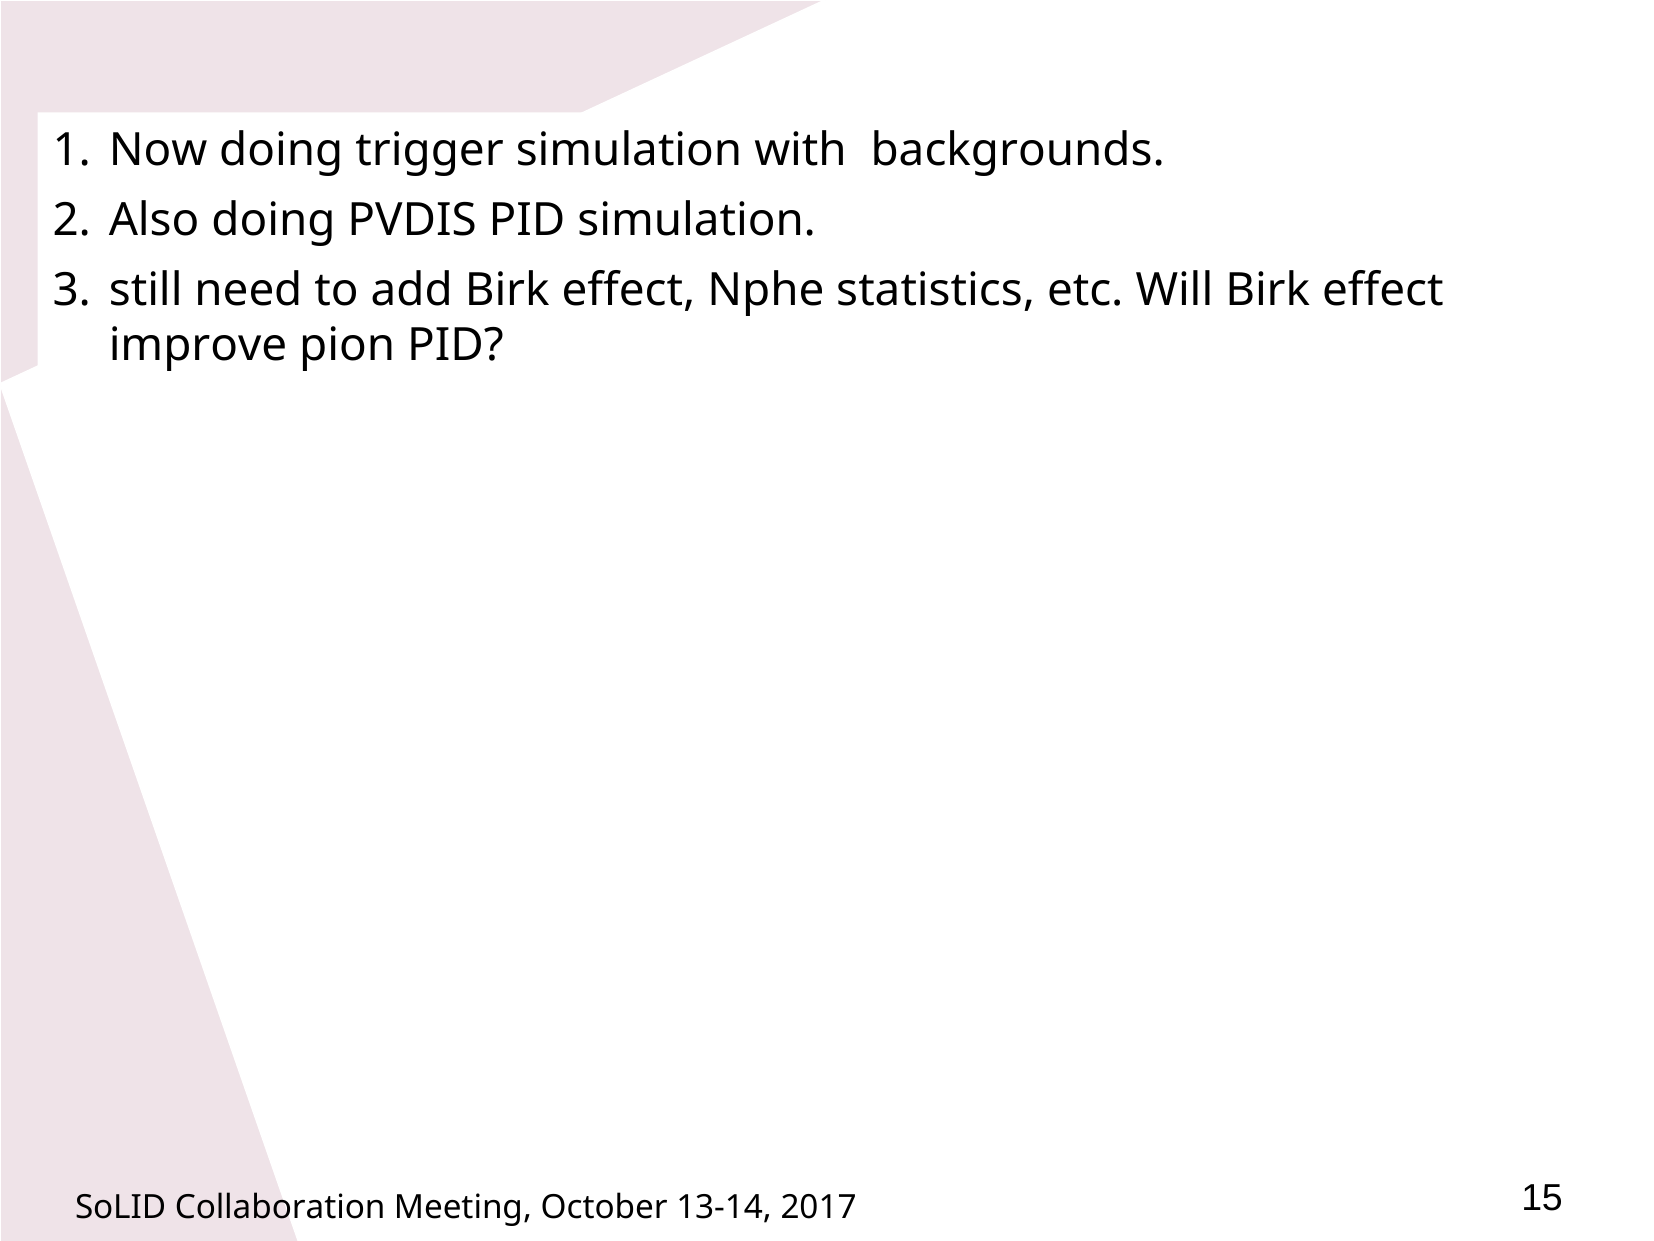

Now doing trigger simulation with backgrounds.
Also doing PVDIS PID simulation.
still need to add Birk effect, Nphe statistics, etc. Will Birk effect improve pion PID?
15